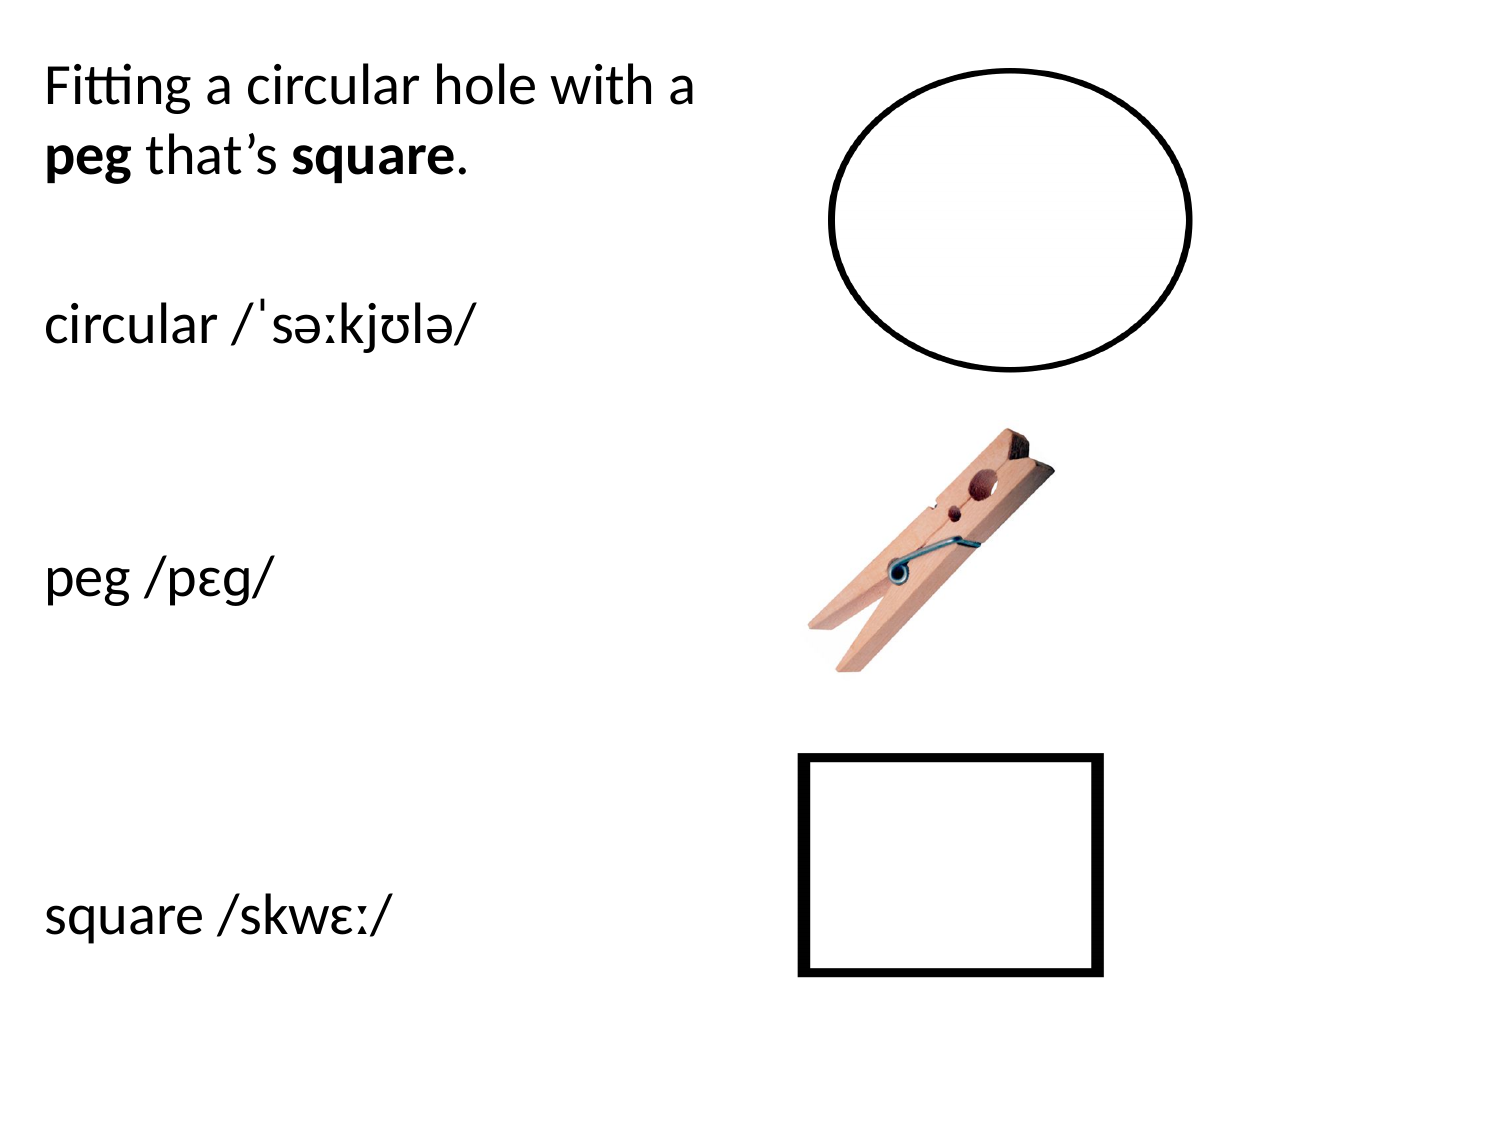

# Fitting a circular hole with a peg that’s square.
circular /ˈsəːkjʊlə/
peg /pɛɡ/
square /skwɛː/